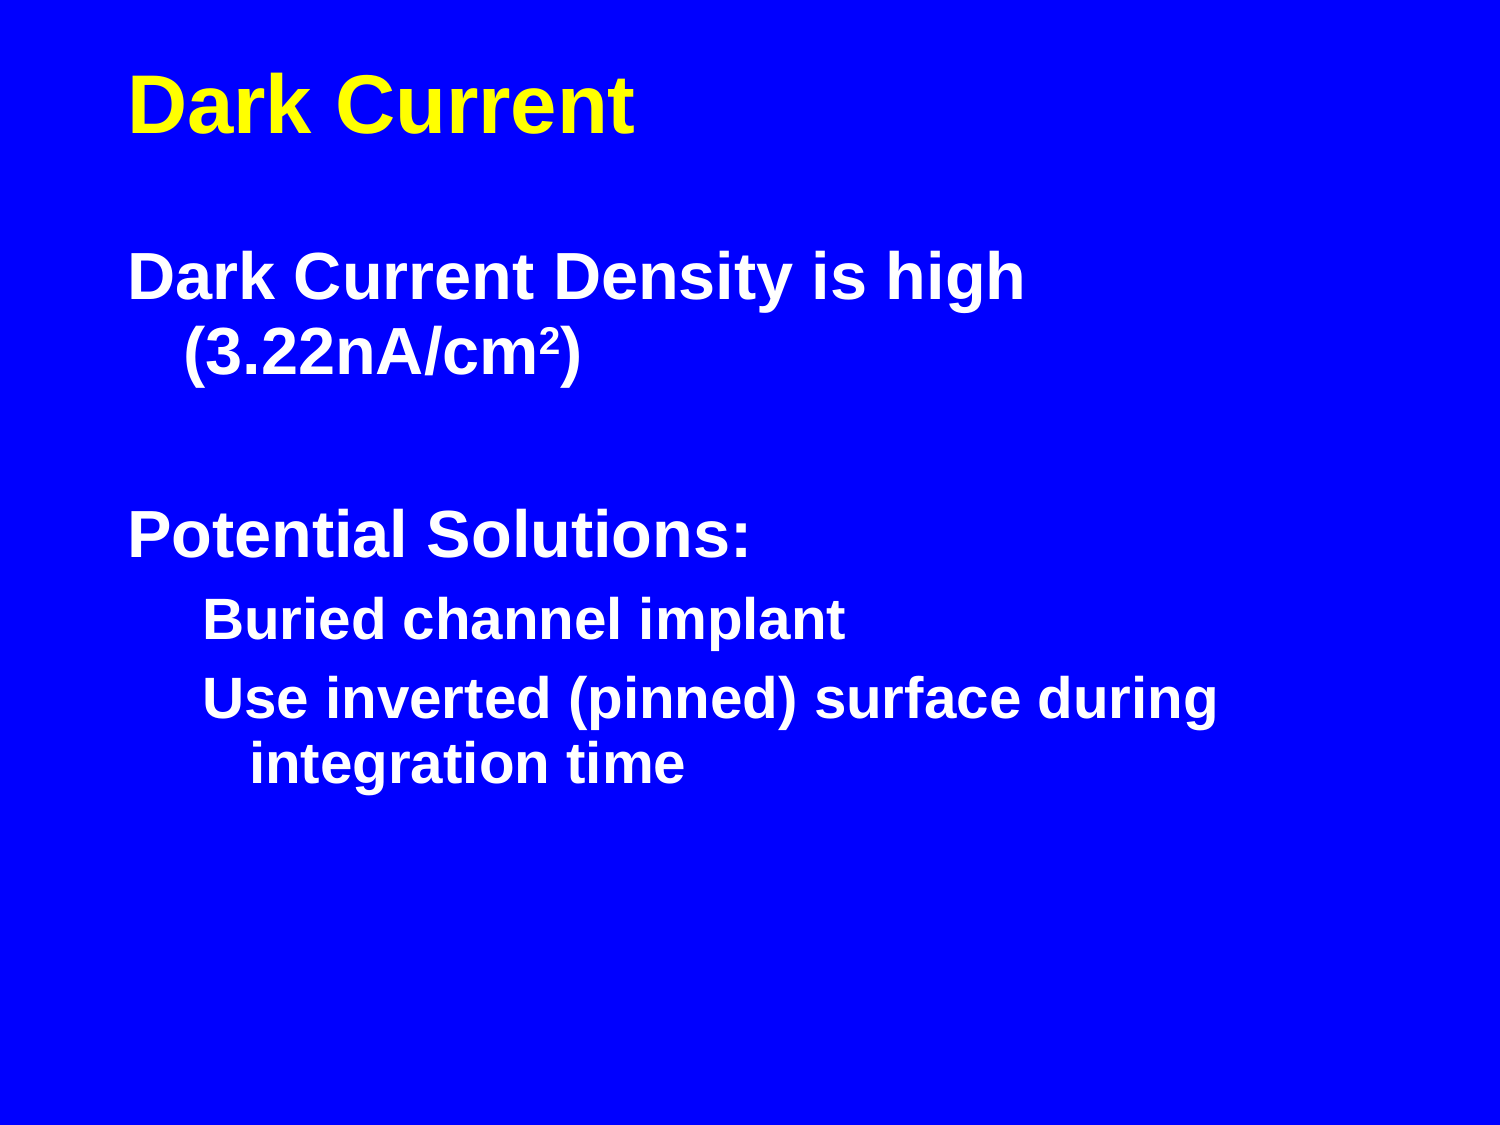

# Dark Current
Dark Current Density is high (3.22nA/cm2)
Potential Solutions:
Buried channel implant
Use inverted (pinned) surface during integration time